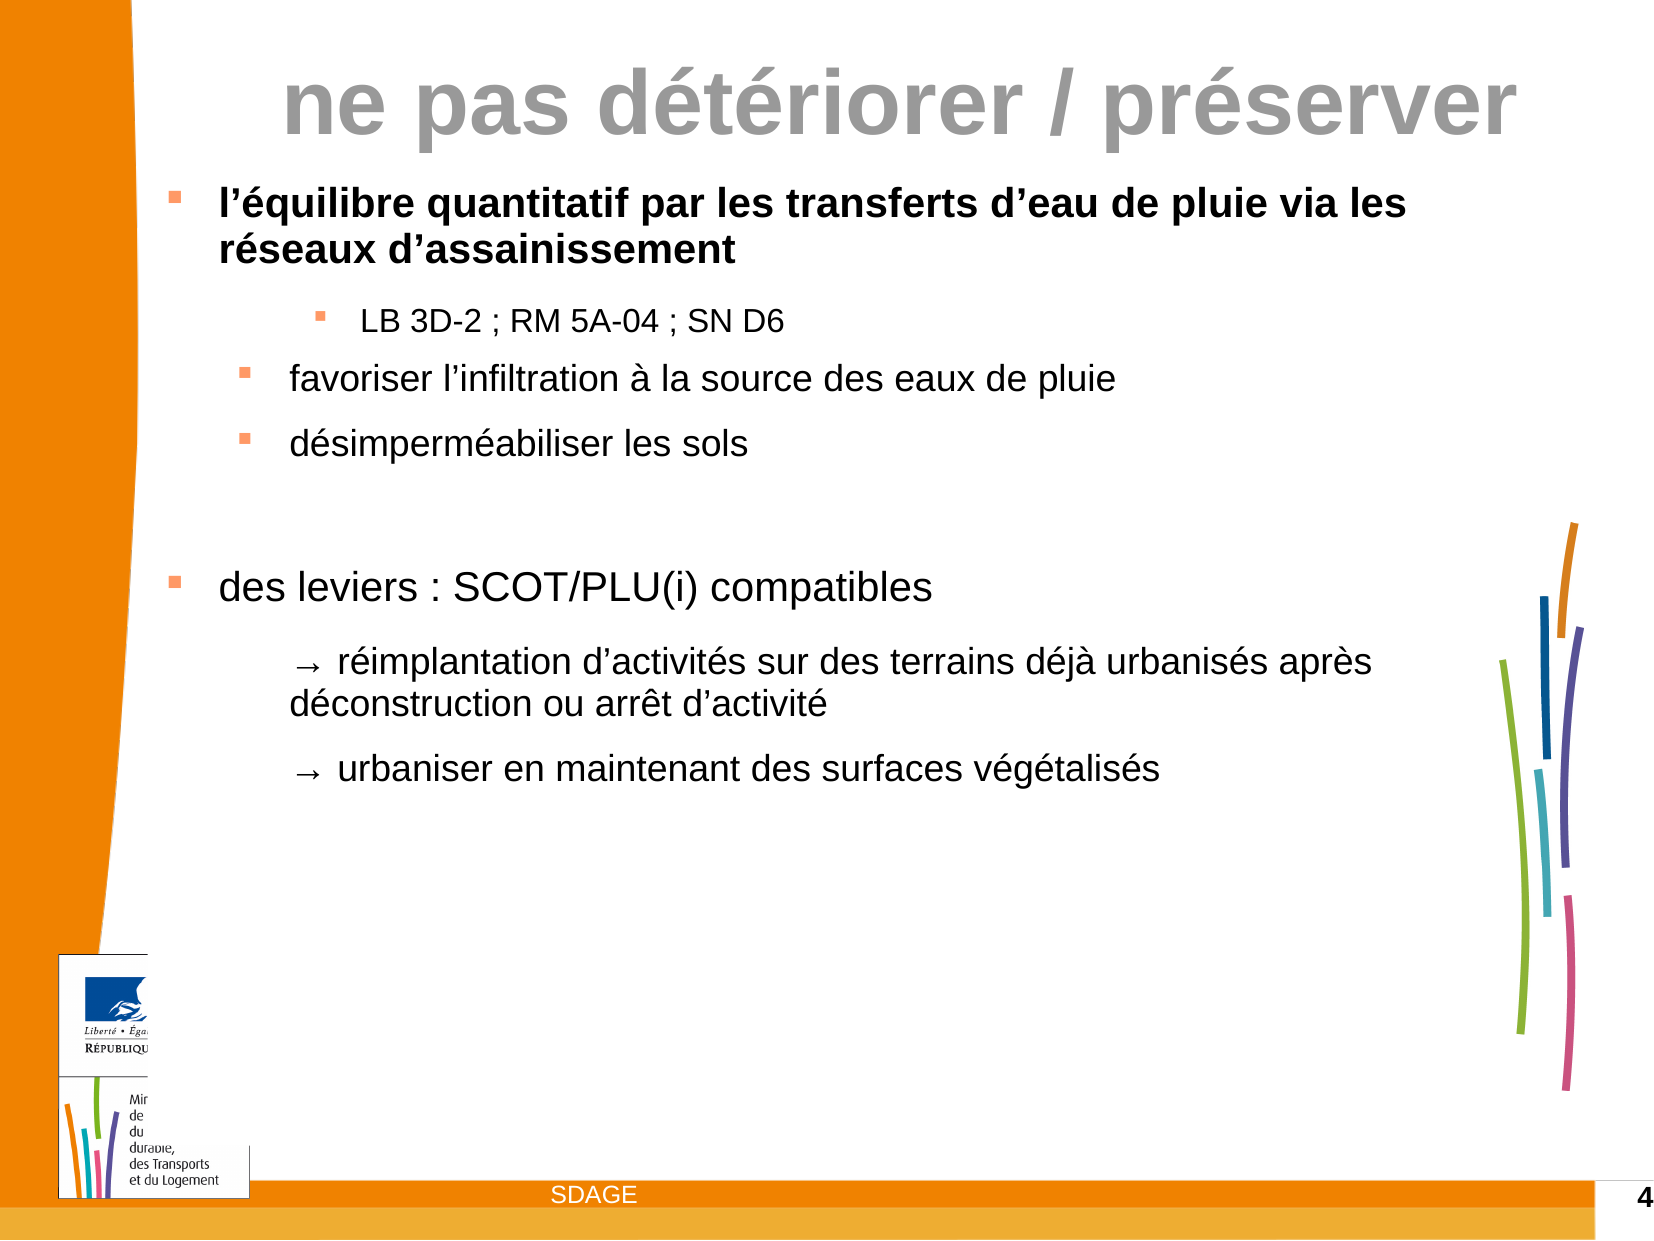

# ne pas détériorer / préserver
l’équilibre quantitatif par les transferts d’eau de pluie via les réseaux d’assainissement
LB 3D-2 ; RM 5A-04 ; SN D6
favoriser l’infiltration à la source des eaux de pluie
désimperméabiliser les sols
des leviers : SCOT/PLU(i) compatibles
→ réimplantation d’activités sur des terrains déjà urbanisés après déconstruction ou arrêt d’activité
→ urbaniser en maintenant des surfaces végétalisés
avril 2019
SDAGE
4